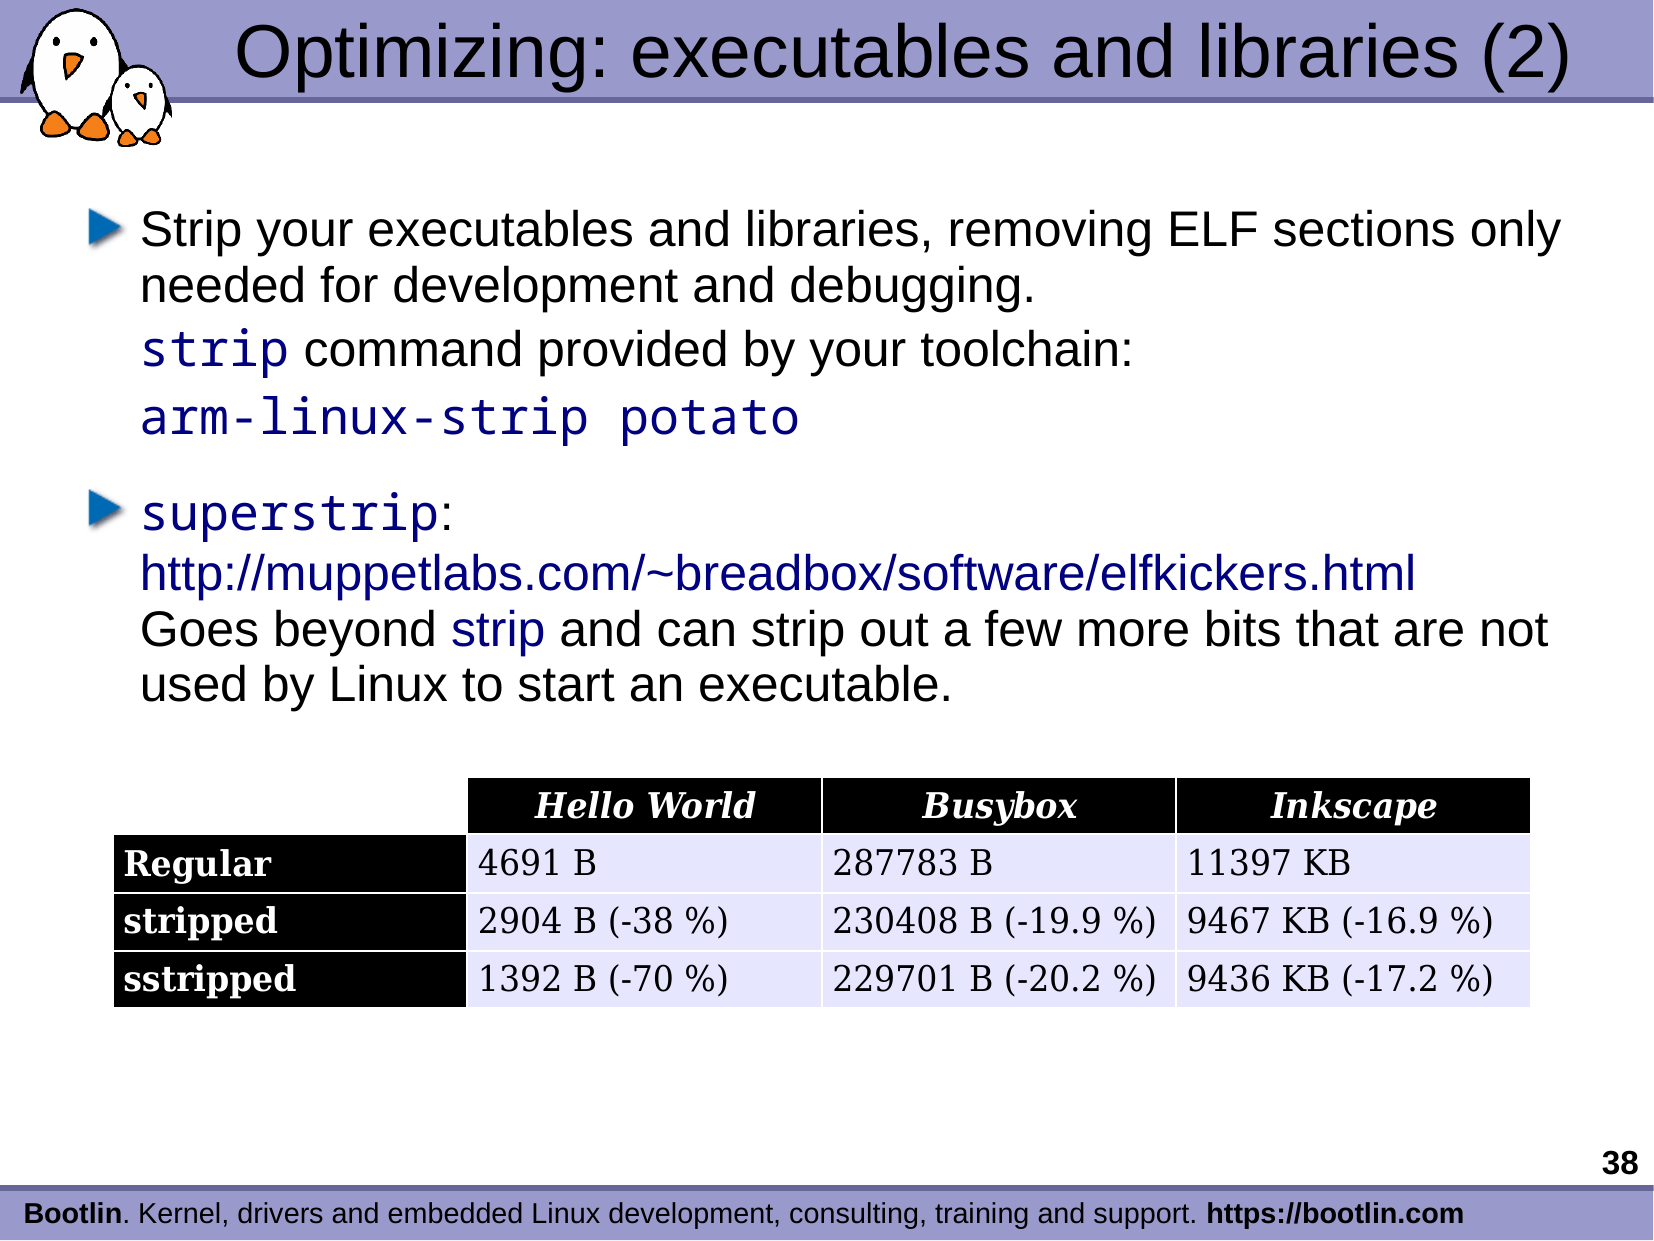

# Optimizing: executables and libraries (2)
Strip your executables and libraries, removing ELF sections only needed for development and debugging.
strip command provided by your toolchain:
arm-linux-strip potato
superstrip: http://muppetlabs.com/~breadbox/software/elfkickers.html
Goes beyond strip and can strip out a few more bits that are not used by Linux to start an executable.